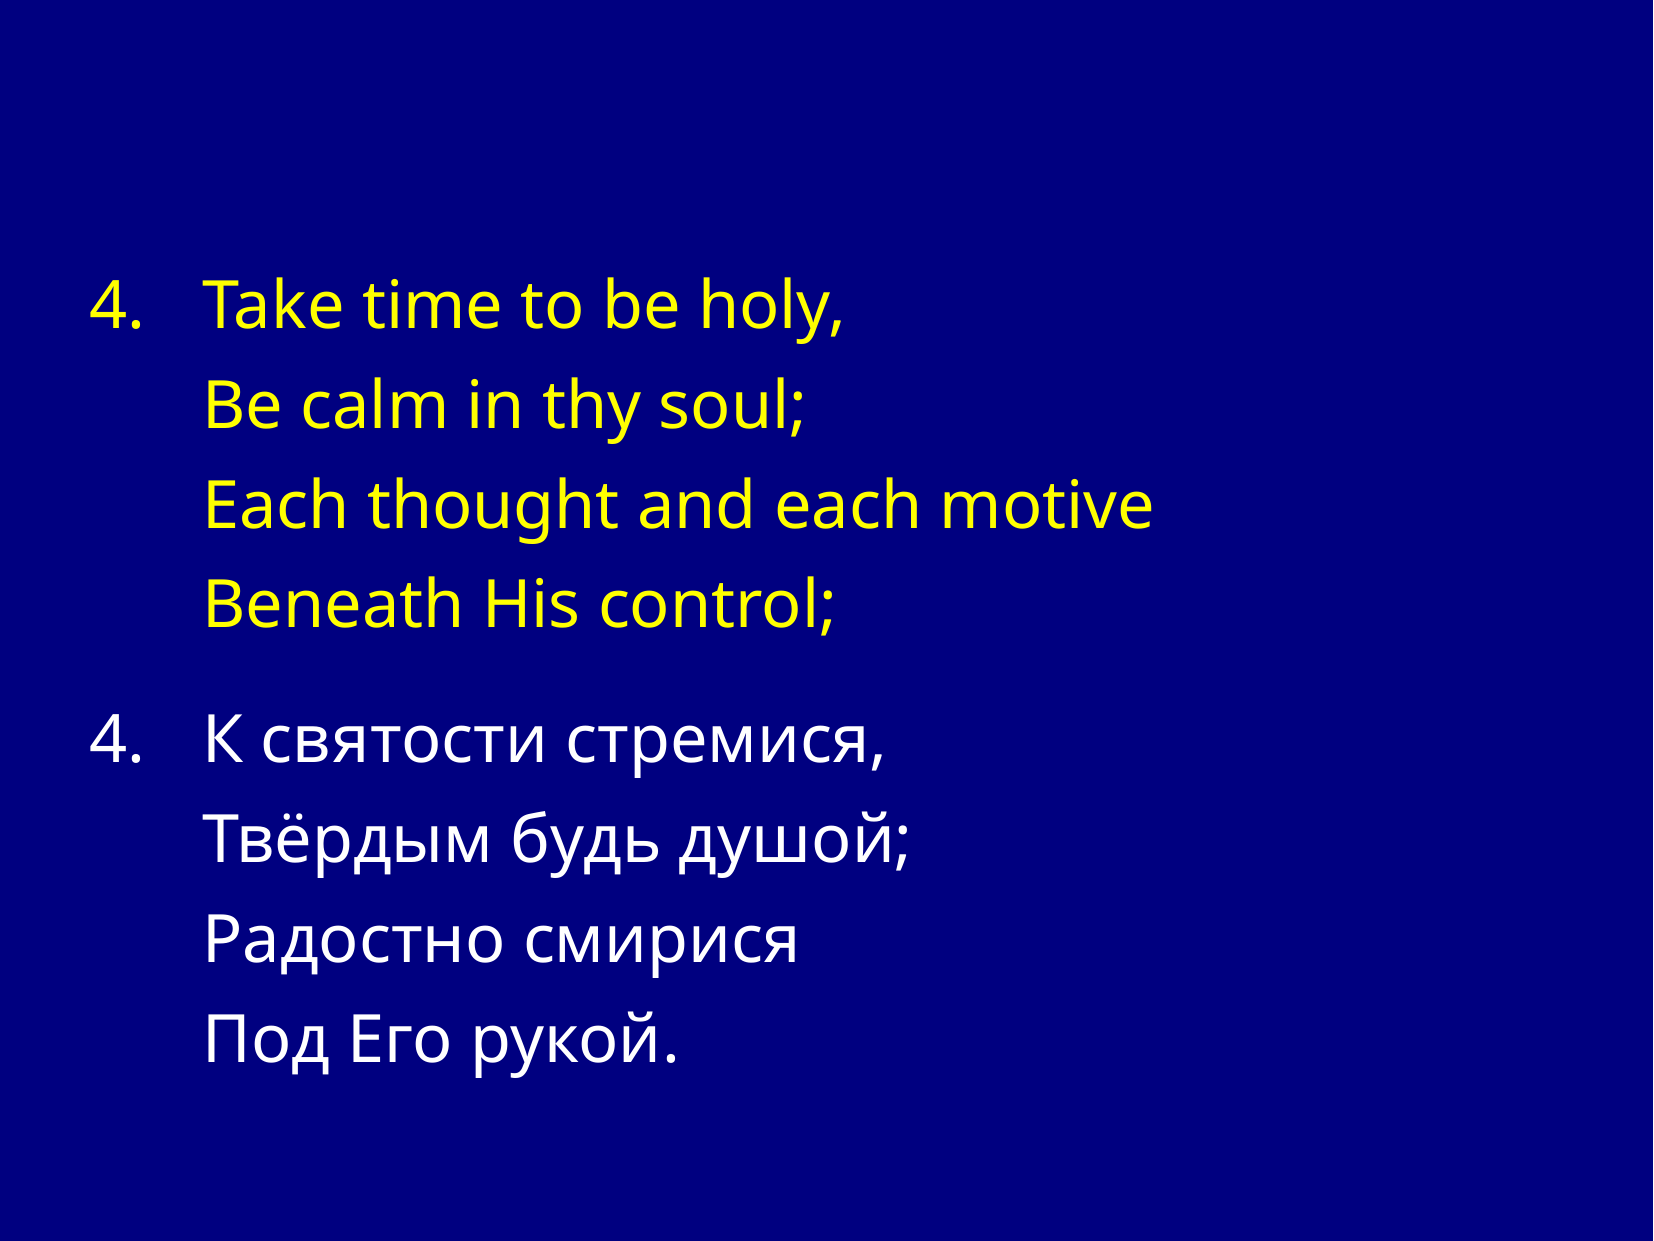

4.	Take time to be holy,
	Be calm in thy soul;
	Each thought and each motive
	Beneath His control;
4.	К святости стремися,
	Твёрдым будь душой;
	Радостно смирися
	Под Его рукой.